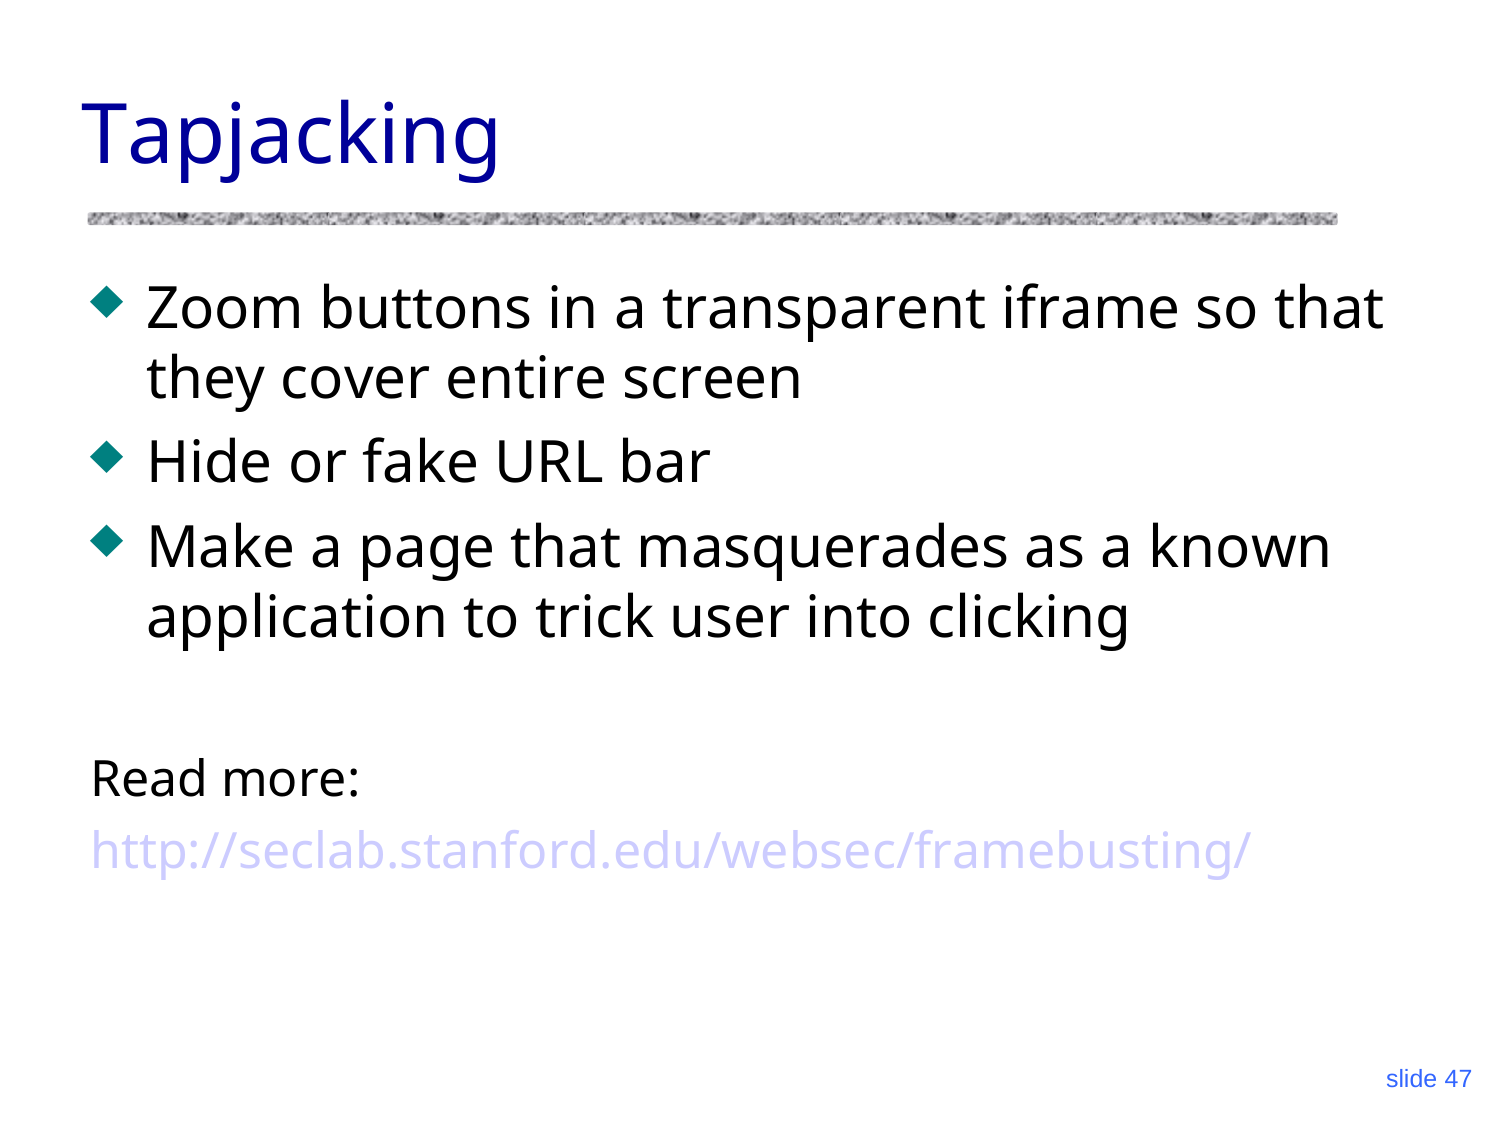

Tapjacking
Zoom buttons in a transparent iframe so that they cover entire screen
Hide or fake URL bar
Make a page that masquerades as a known application to trick user into clicking
Read more:
http://seclab.stanford.edu/websec/framebusting/
slide